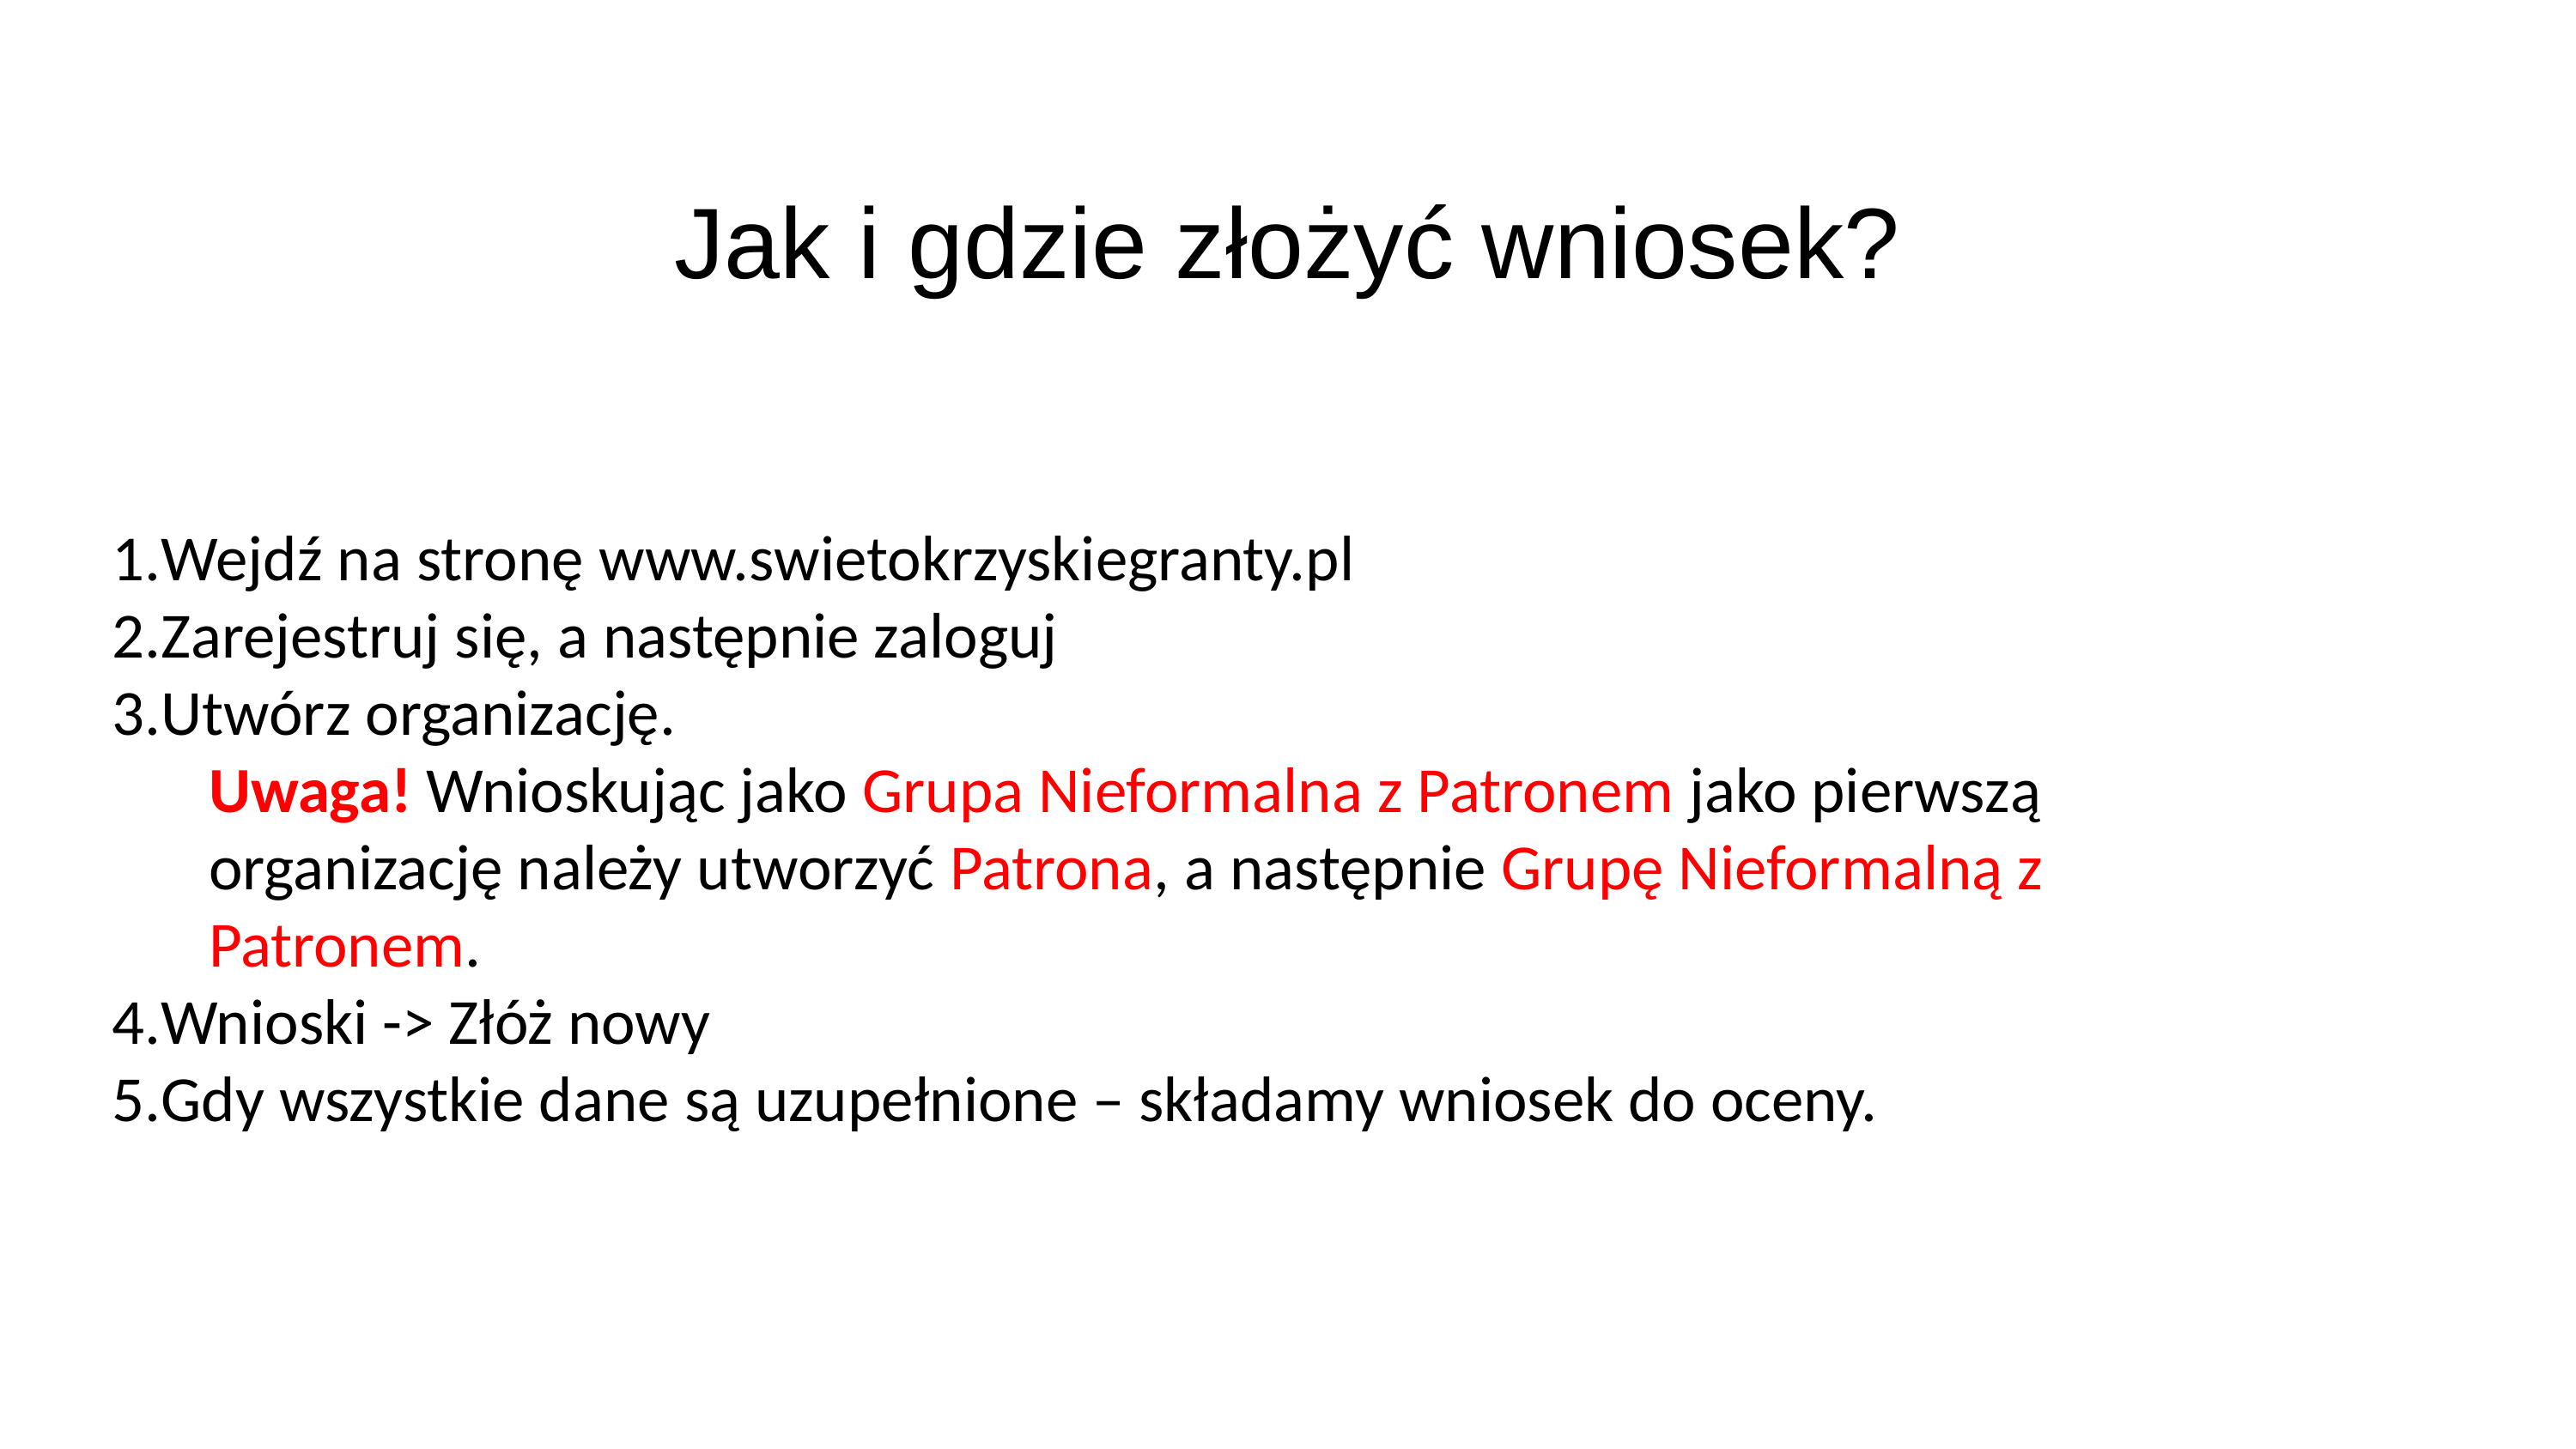

# Jak i gdzie złożyć wniosek?
Wejdź na stronę www.swietokrzyskiegranty.pl
Zarejestruj się, a następnie zaloguj
Utwórz organizację.
Uwaga! Wnioskując jako Grupa Nieformalna z Patronem jako pierwszą organizację należy utworzyć Patrona, a następnie Grupę Nieformalną z Patronem.
Wnioski -> Złóż nowy
Gdy wszystkie dane są uzupełnione – składamy wniosek do oceny.